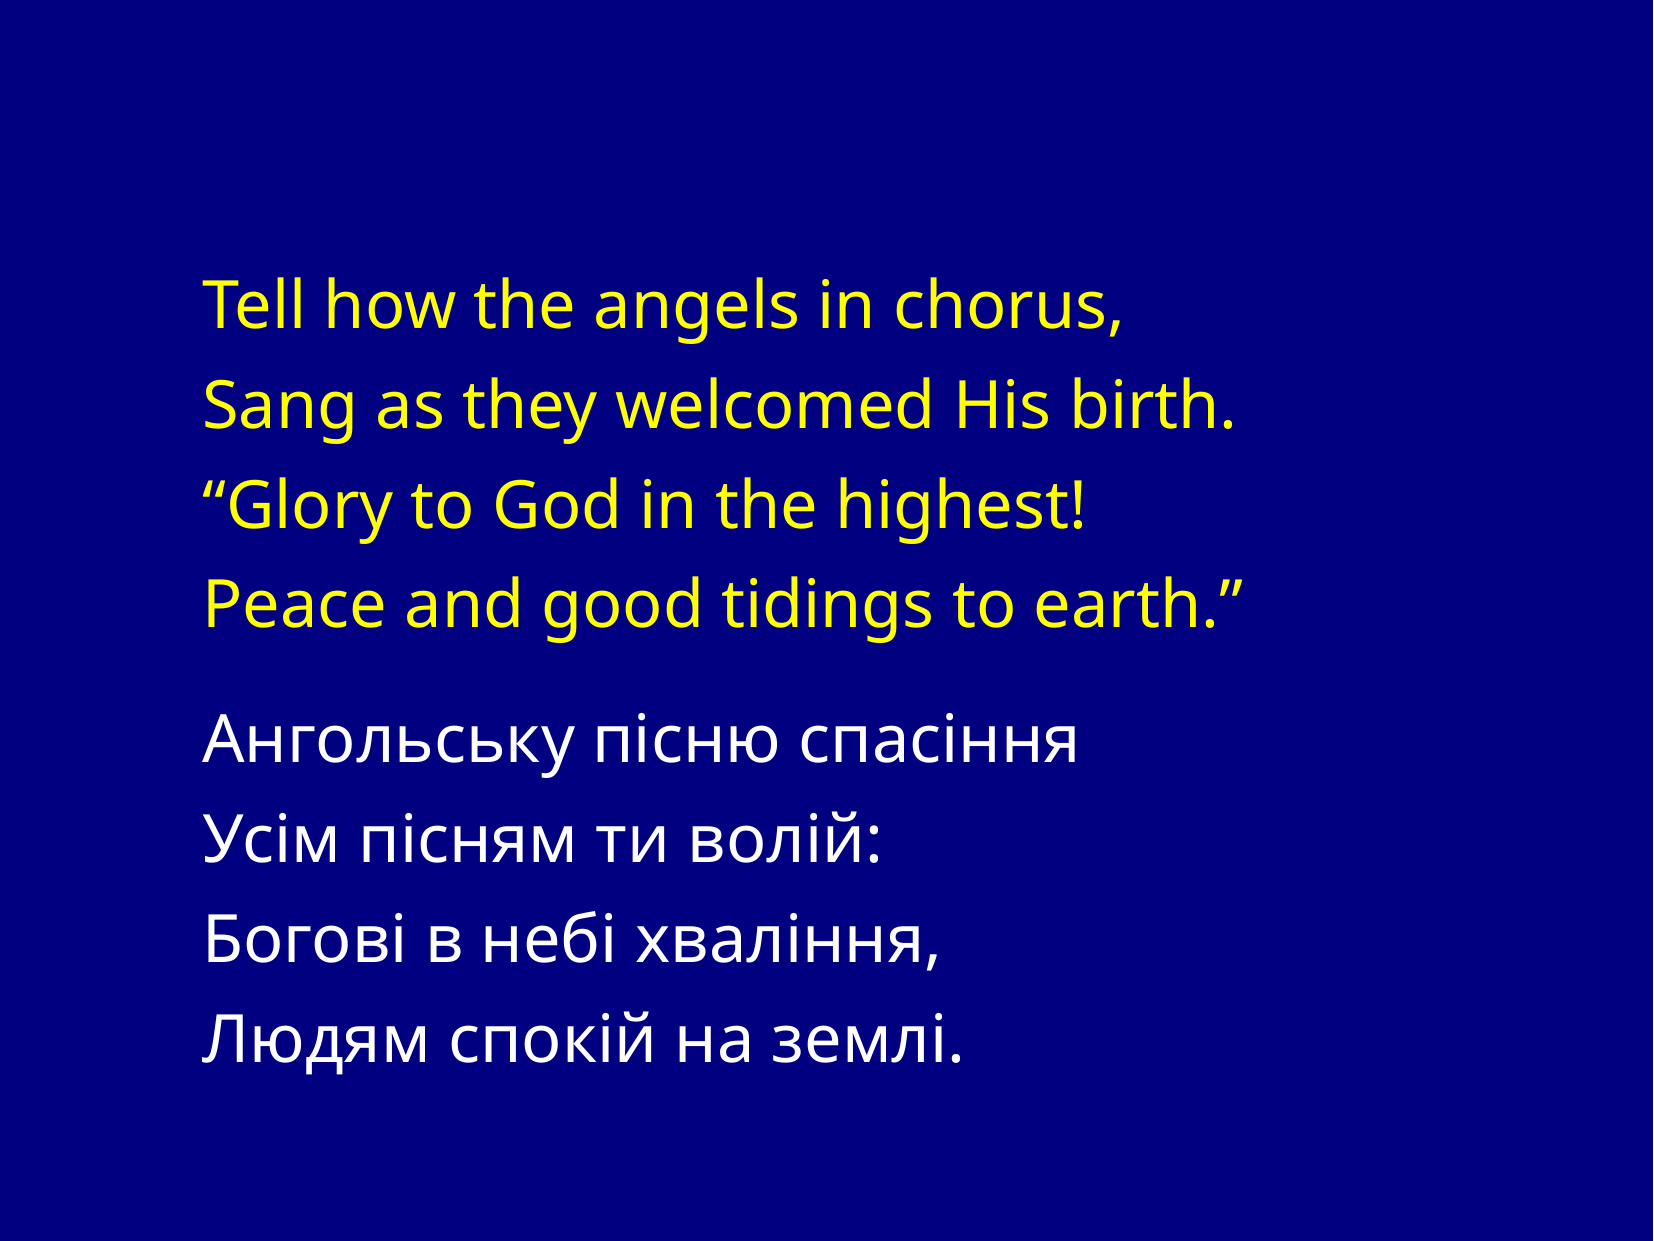

Tell how the angels in chorus,
	Sang as they welcomed His birth.
	“Glory to God in the highest!
	Peace and good tidings to earth.”
	Ангольську пісню спасіння
	Усім пісням ти волій:
	Богові в небі хваління,
	Людям спокій на землі.